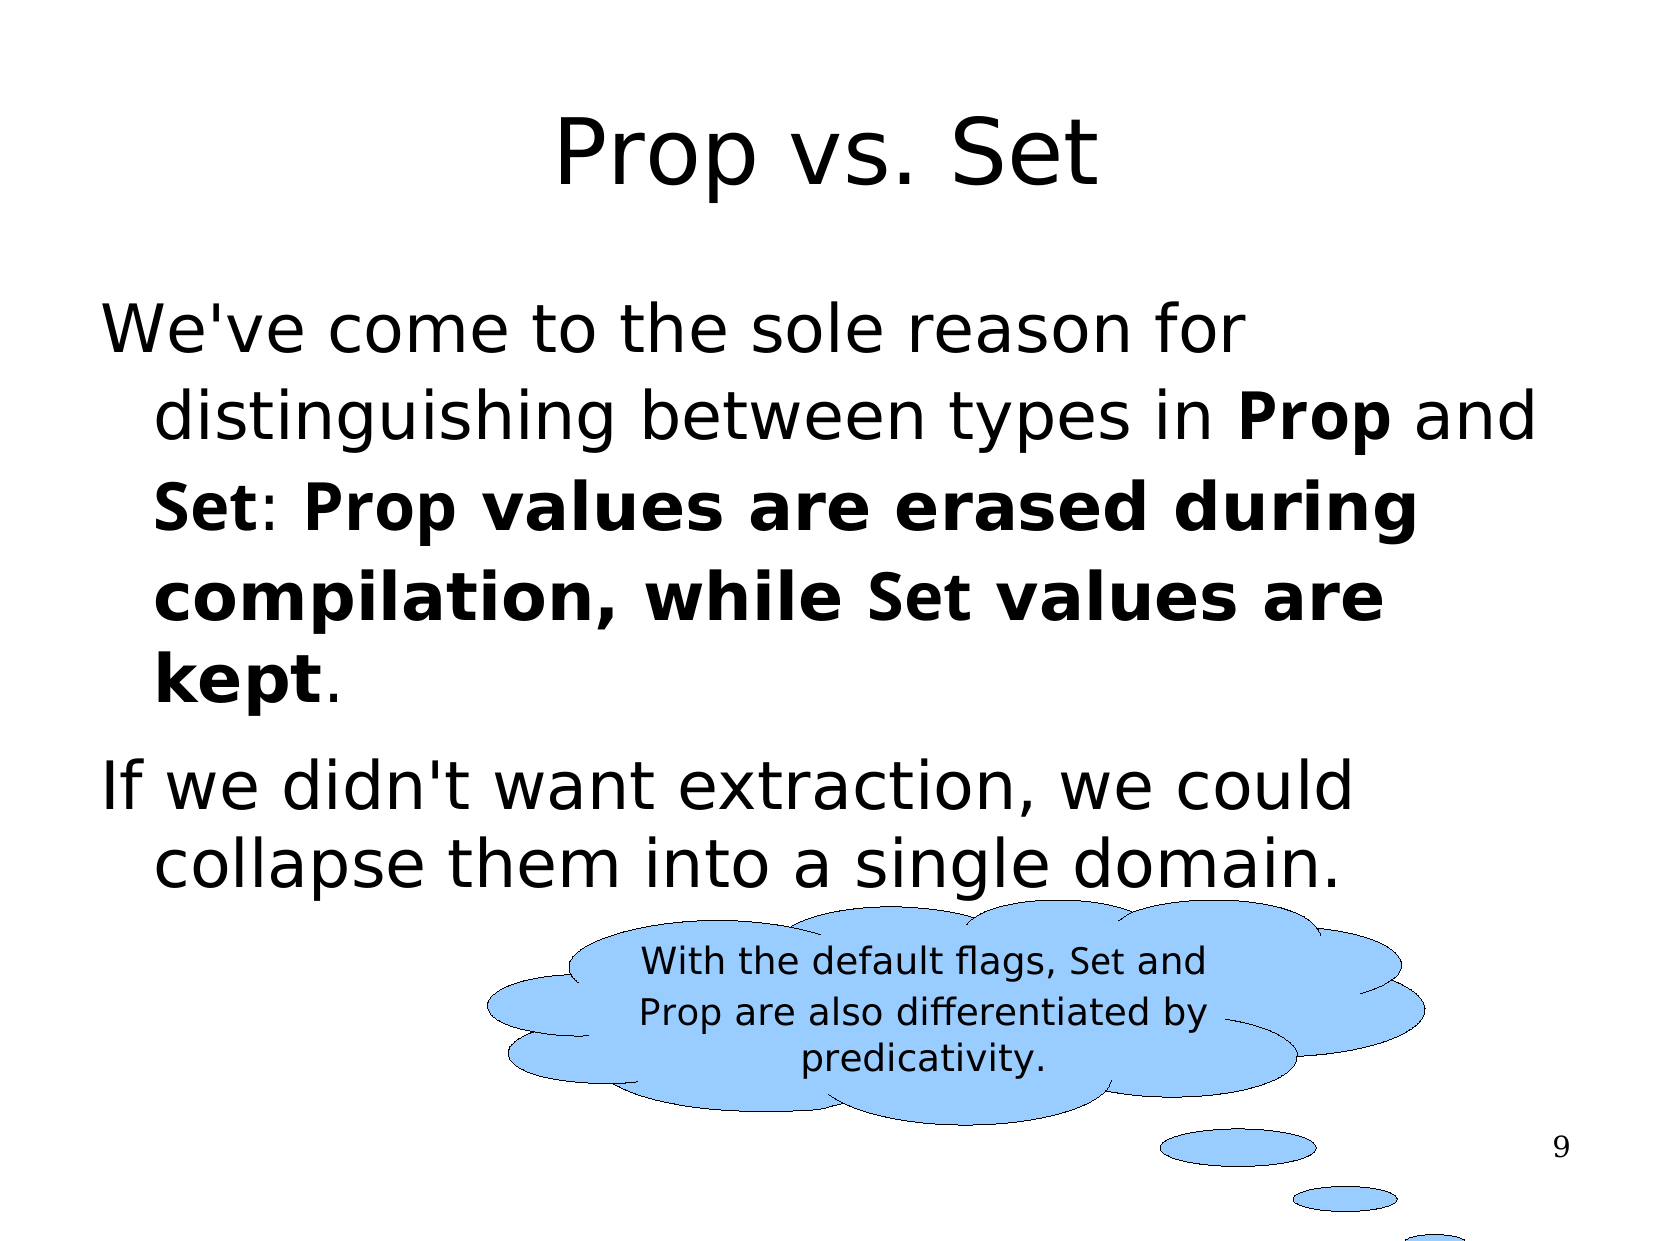

# Prop vs. Set
We've come to the sole reason for distinguishing between types in Prop and Set: Prop values are erased during compilation, while Set values are kept.
If we didn't want extraction, we could collapse them into a single domain.
With the default flags, Set and Prop are also differentiated by predicativity.
9